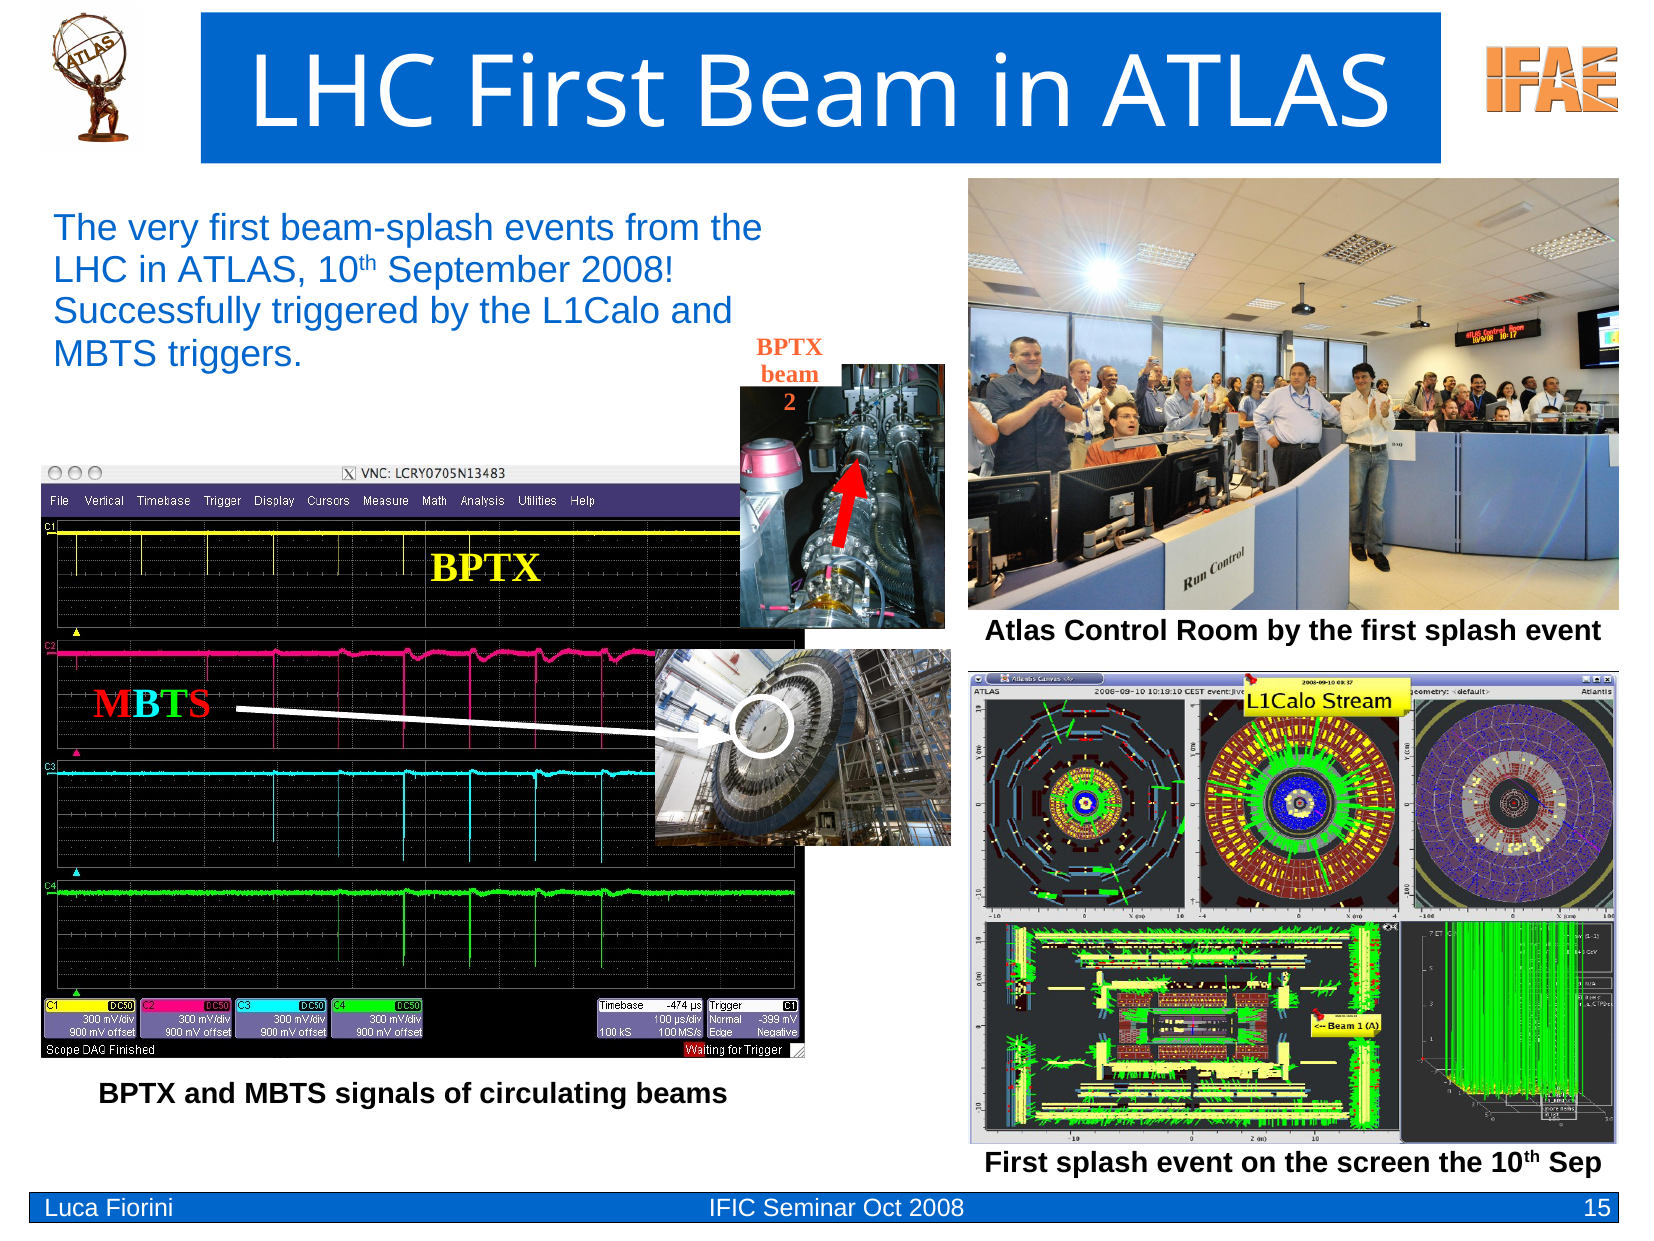

LHC First Beam in ATLAS
The very first beam-splash events from the LHC in ATLAS, 10th September 2008!
Successfully triggered by the L1Calo and MBTS triggers.
BPTX beam 2
BPTX
Atlas Control Room by the first splash event
MBTS
BPTX and MBTS signals of circulating beams
First splash event on the screen the 10th Sep
Luca Fiorini								IFIC Seminar Oct 2008								 15